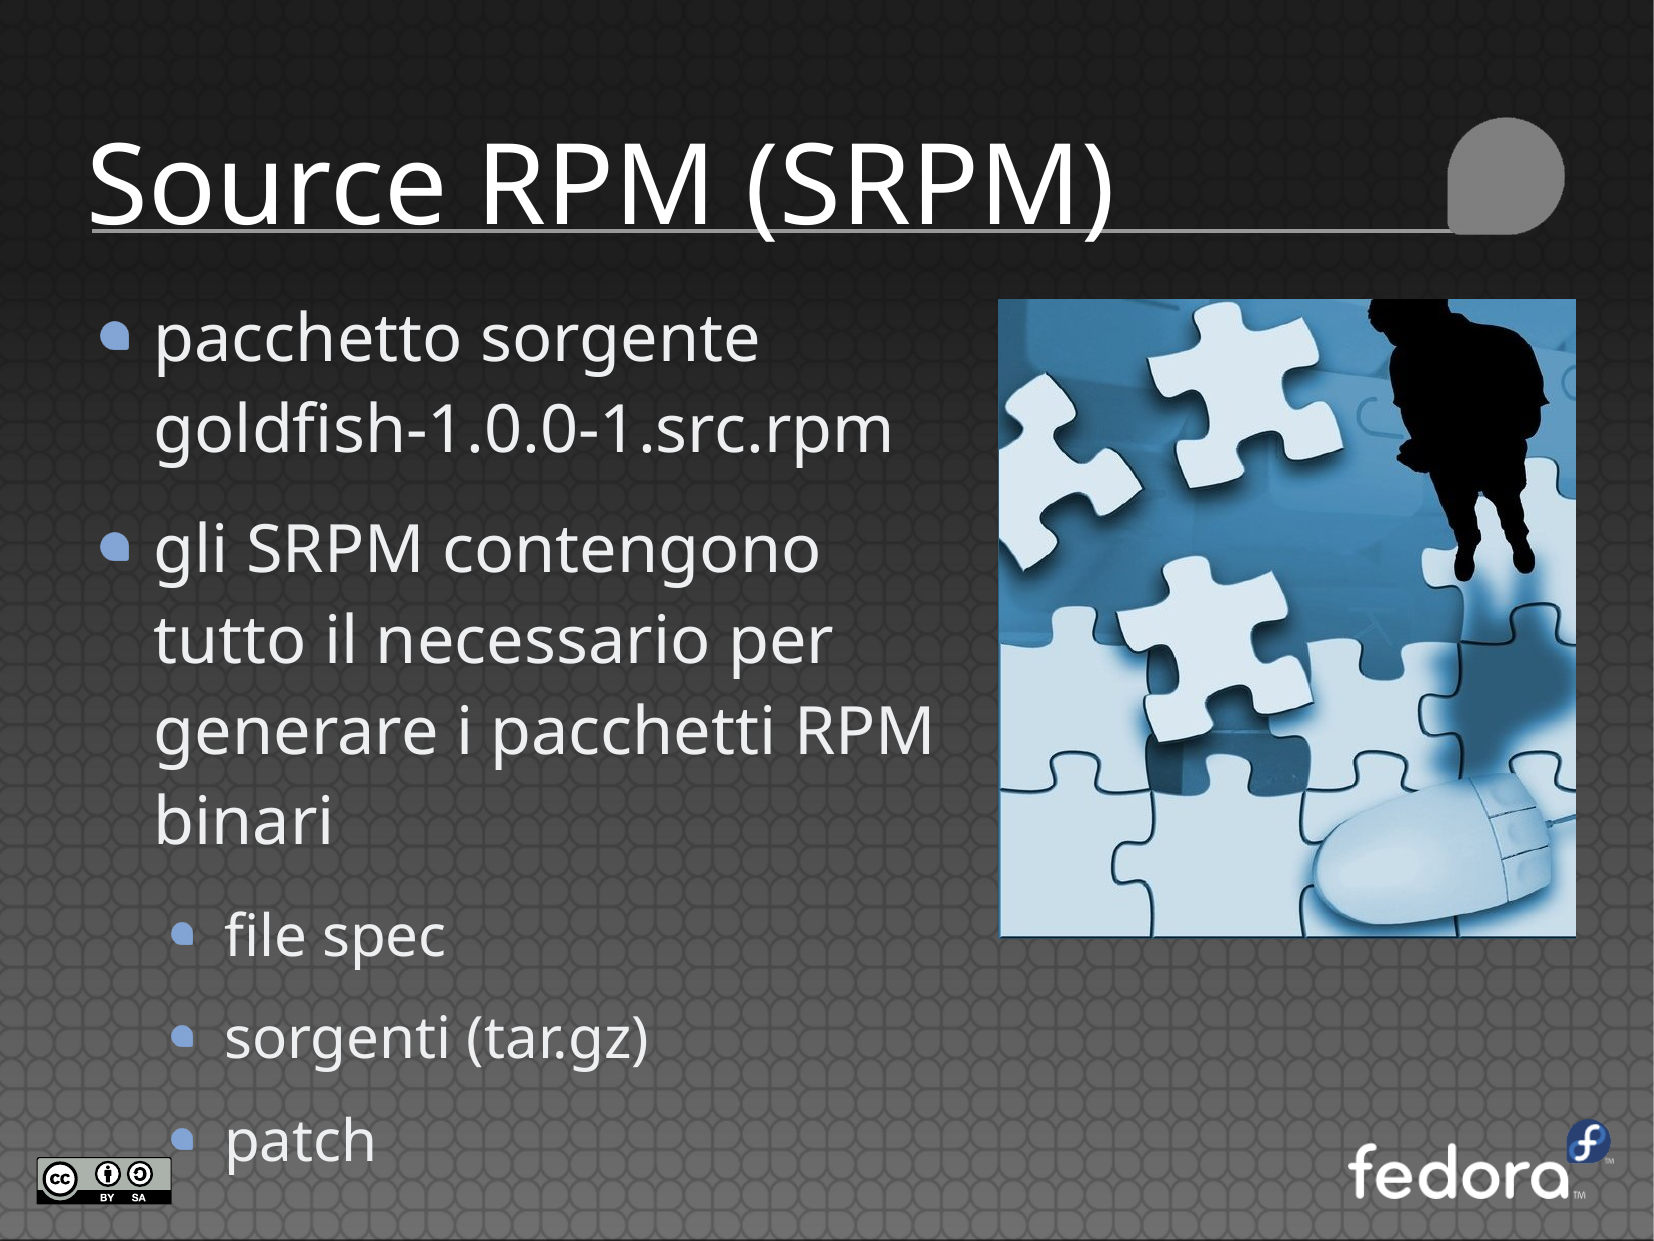

# Source RPM (SRPM)
pacchetto sorgente
goldfish-1.0.0-1.src.rpm
gli SRPM contengono tutto il necessario per generare i pacchetti RPM binari
file spec
sorgenti (tar.gz)
patch